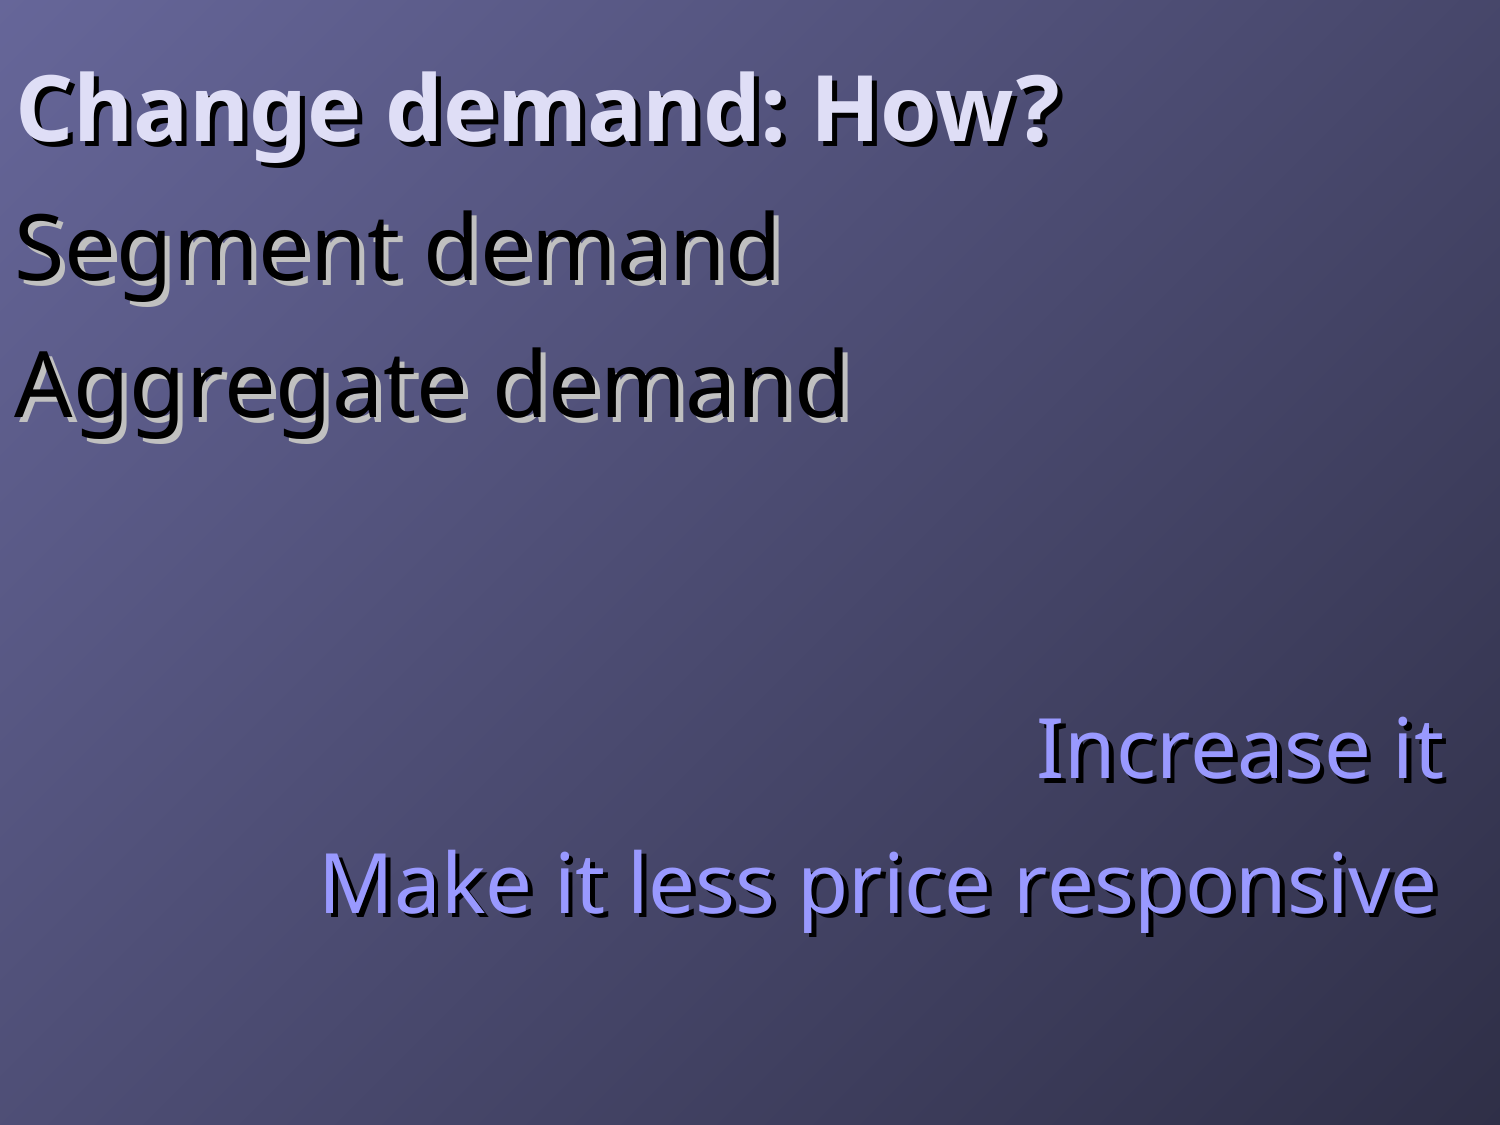

# Change demand: How?
Segment demand
Aggregate demand
Increase it
Make it less price responsive